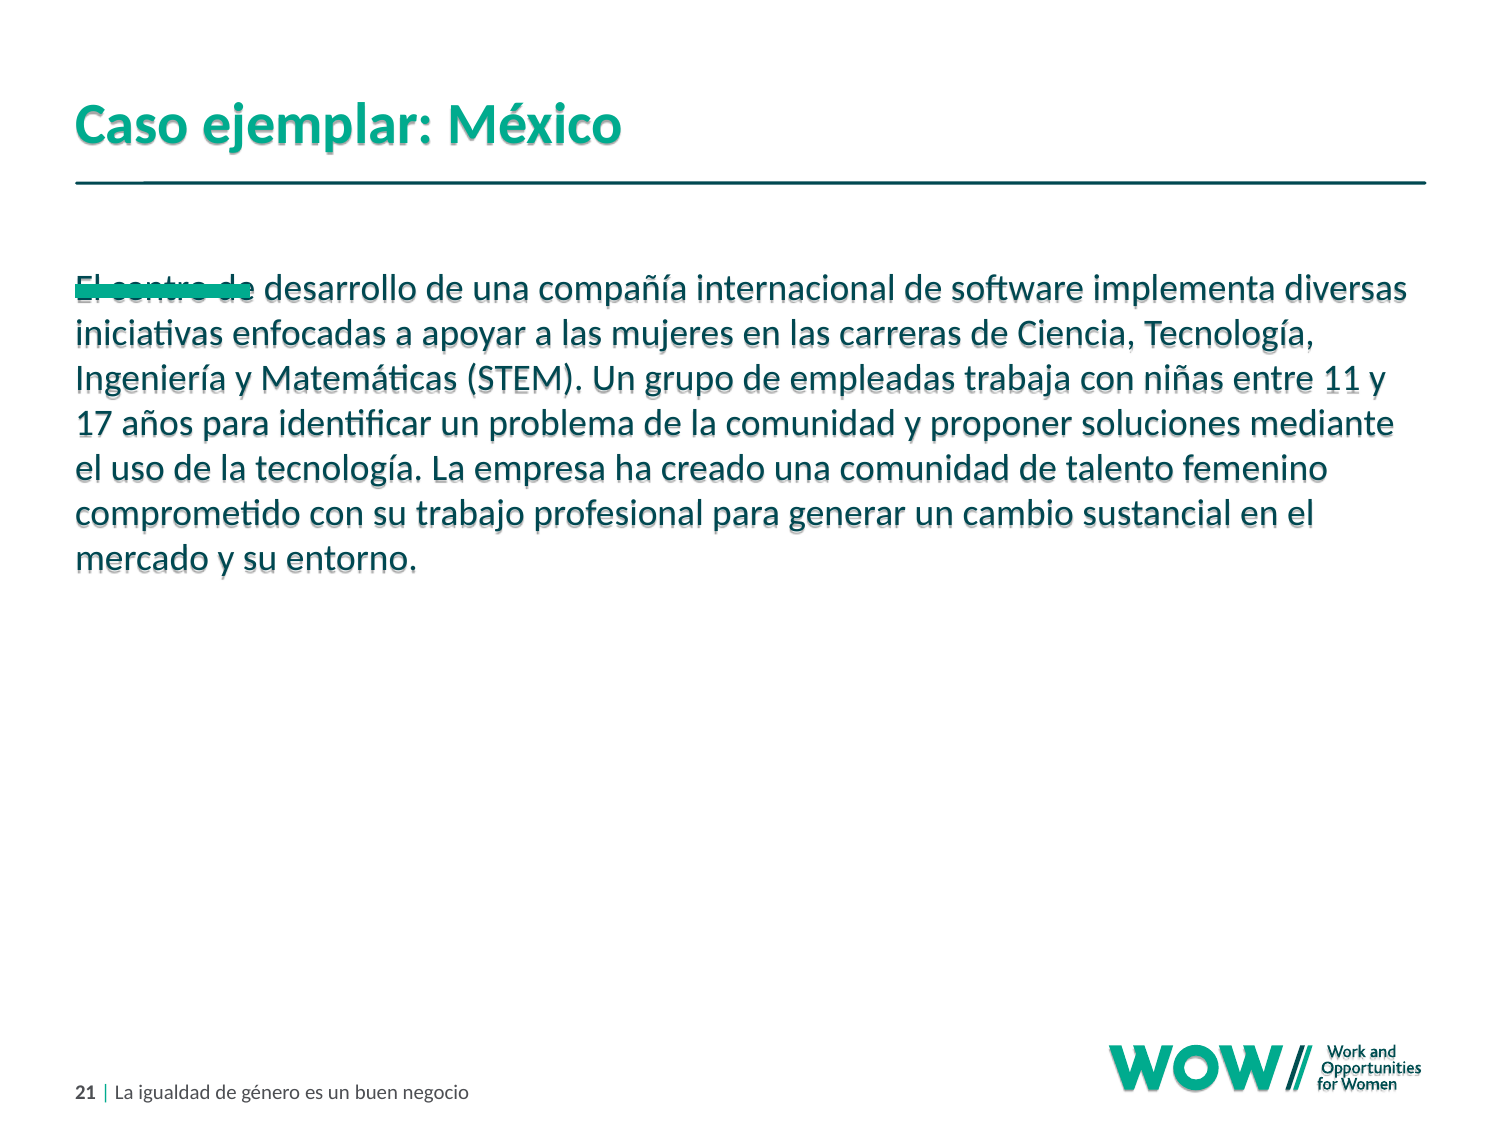

Caso ejemplar: México
# El centro de desarrollo de una compañía internacional de software implementa diversas iniciativas enfocadas a apoyar a las mujeres en las carreras de Ciencia, Tecnología, Ingeniería y Matemáticas (STEM). Un grupo de empleadas trabaja con niñas entre 11 y 17 años para identificar un problema de la comunidad y proponer soluciones mediante el uso de la tecnología. La empresa ha creado una comunidad de talento femenino comprometido con su trabajo profesional para generar un cambio sustancial en el mercado y su entorno.
21 | La igualdad de género es un buen negocio